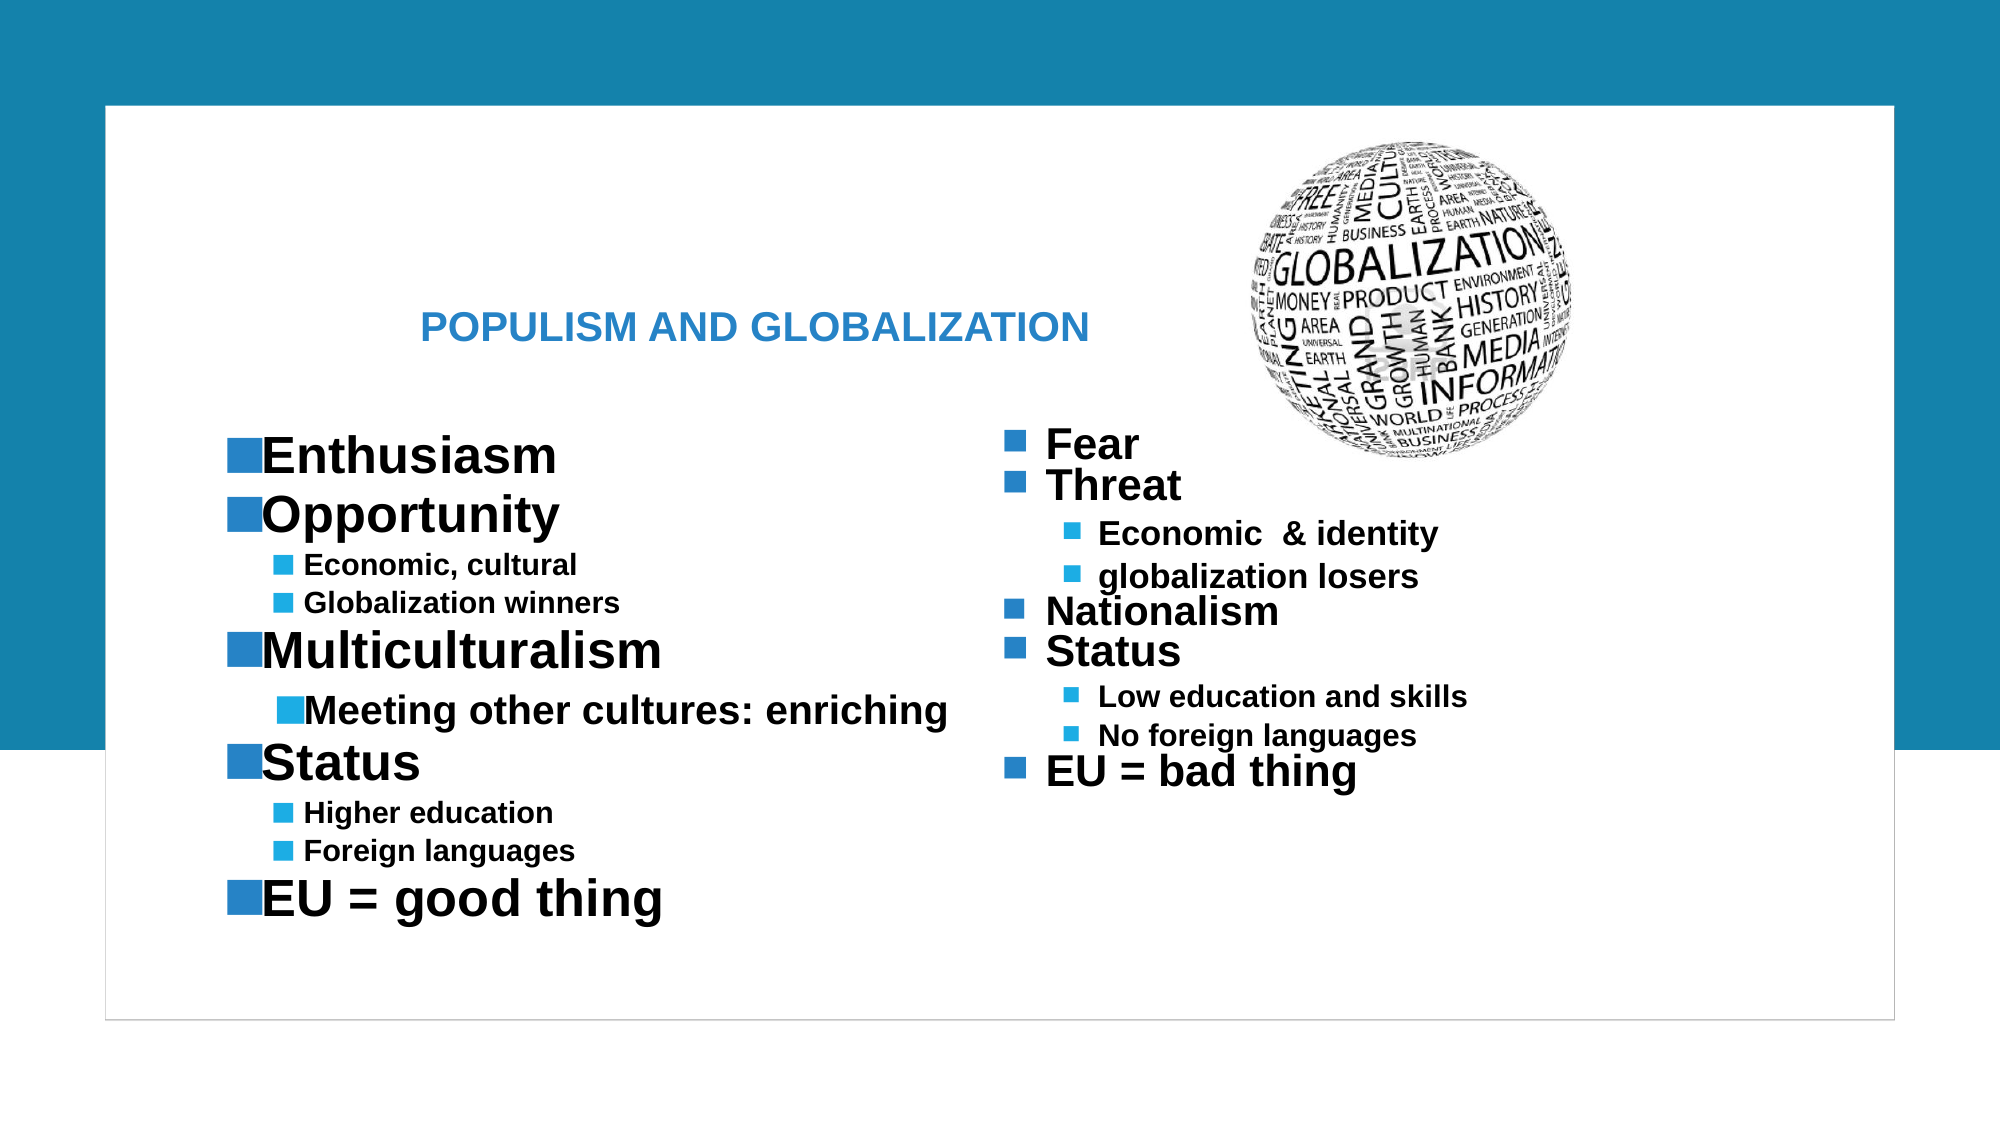

# POPULISM AND GLOBALIZATION
Enthusiasm
Opportunity
Economic, cultural
Globalization winners
Multiculturalism
Meeting other cultures: enriching
Status
Higher education
Foreign languages
EU = good thing
Fear
Threat
Economic & identity
globalization losers
Nationalism
Status
Low education and skills
No foreign languages
EU = bad thing